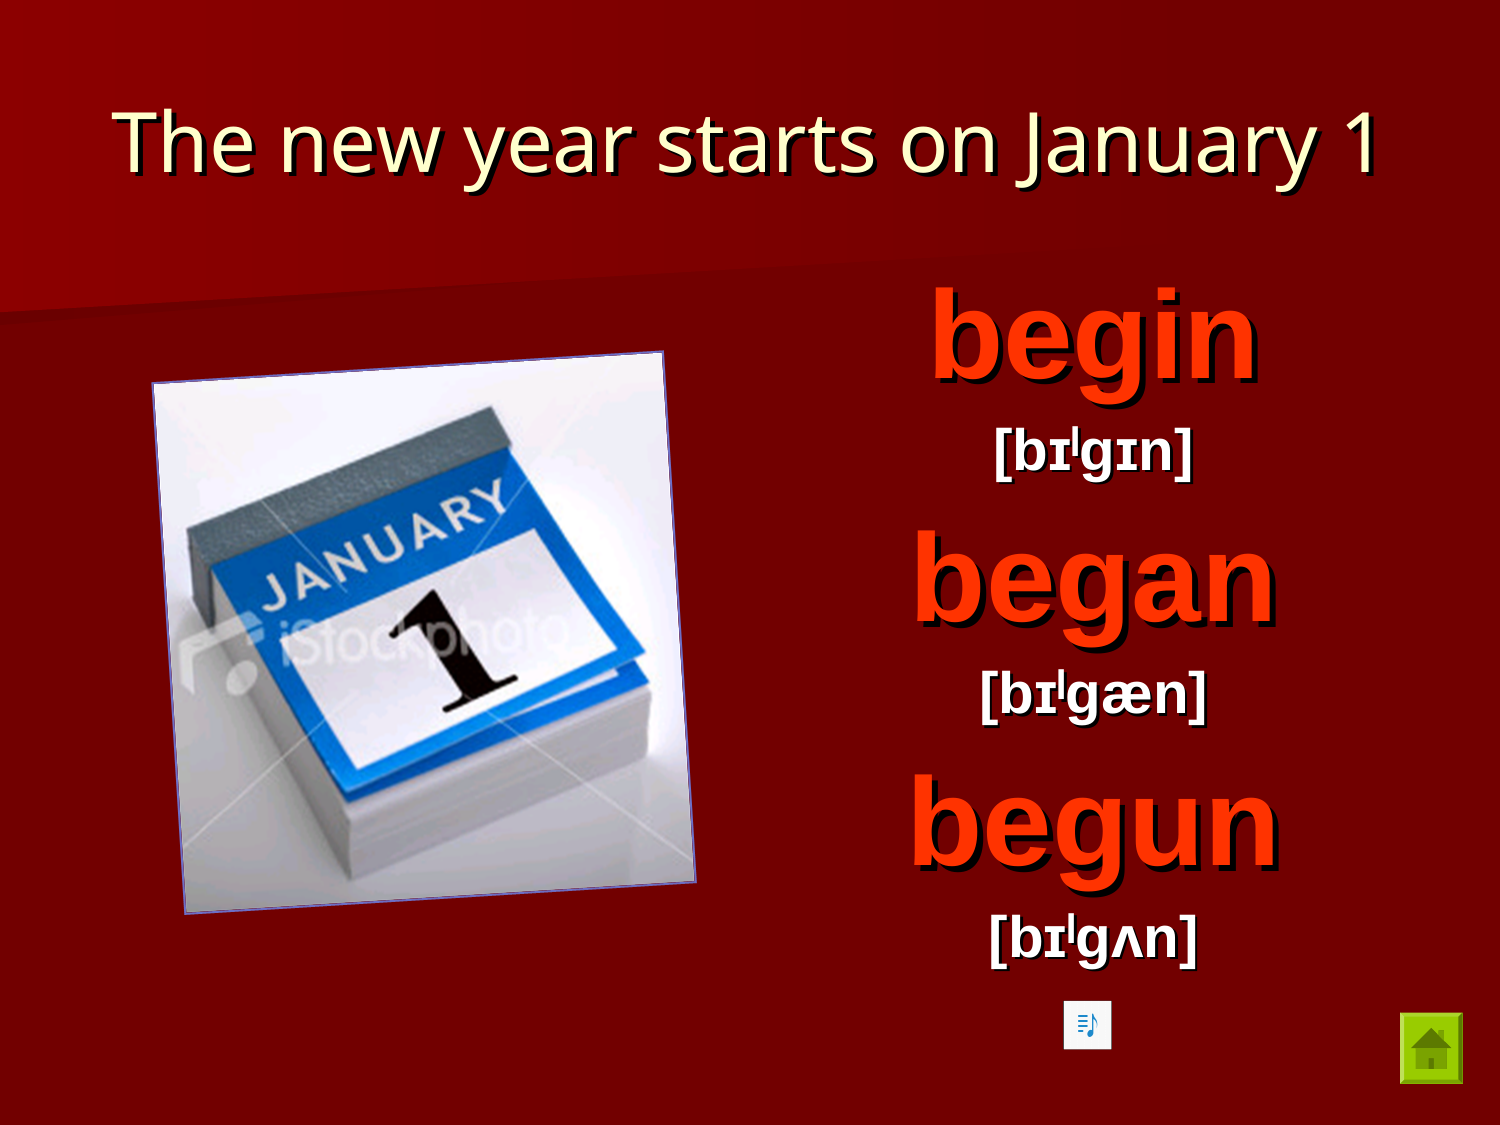

# The new year starts on January 1
begin
[bɪˡgɪn]
began
[bɪˡgæn]
begun
[bɪˡgʌn]